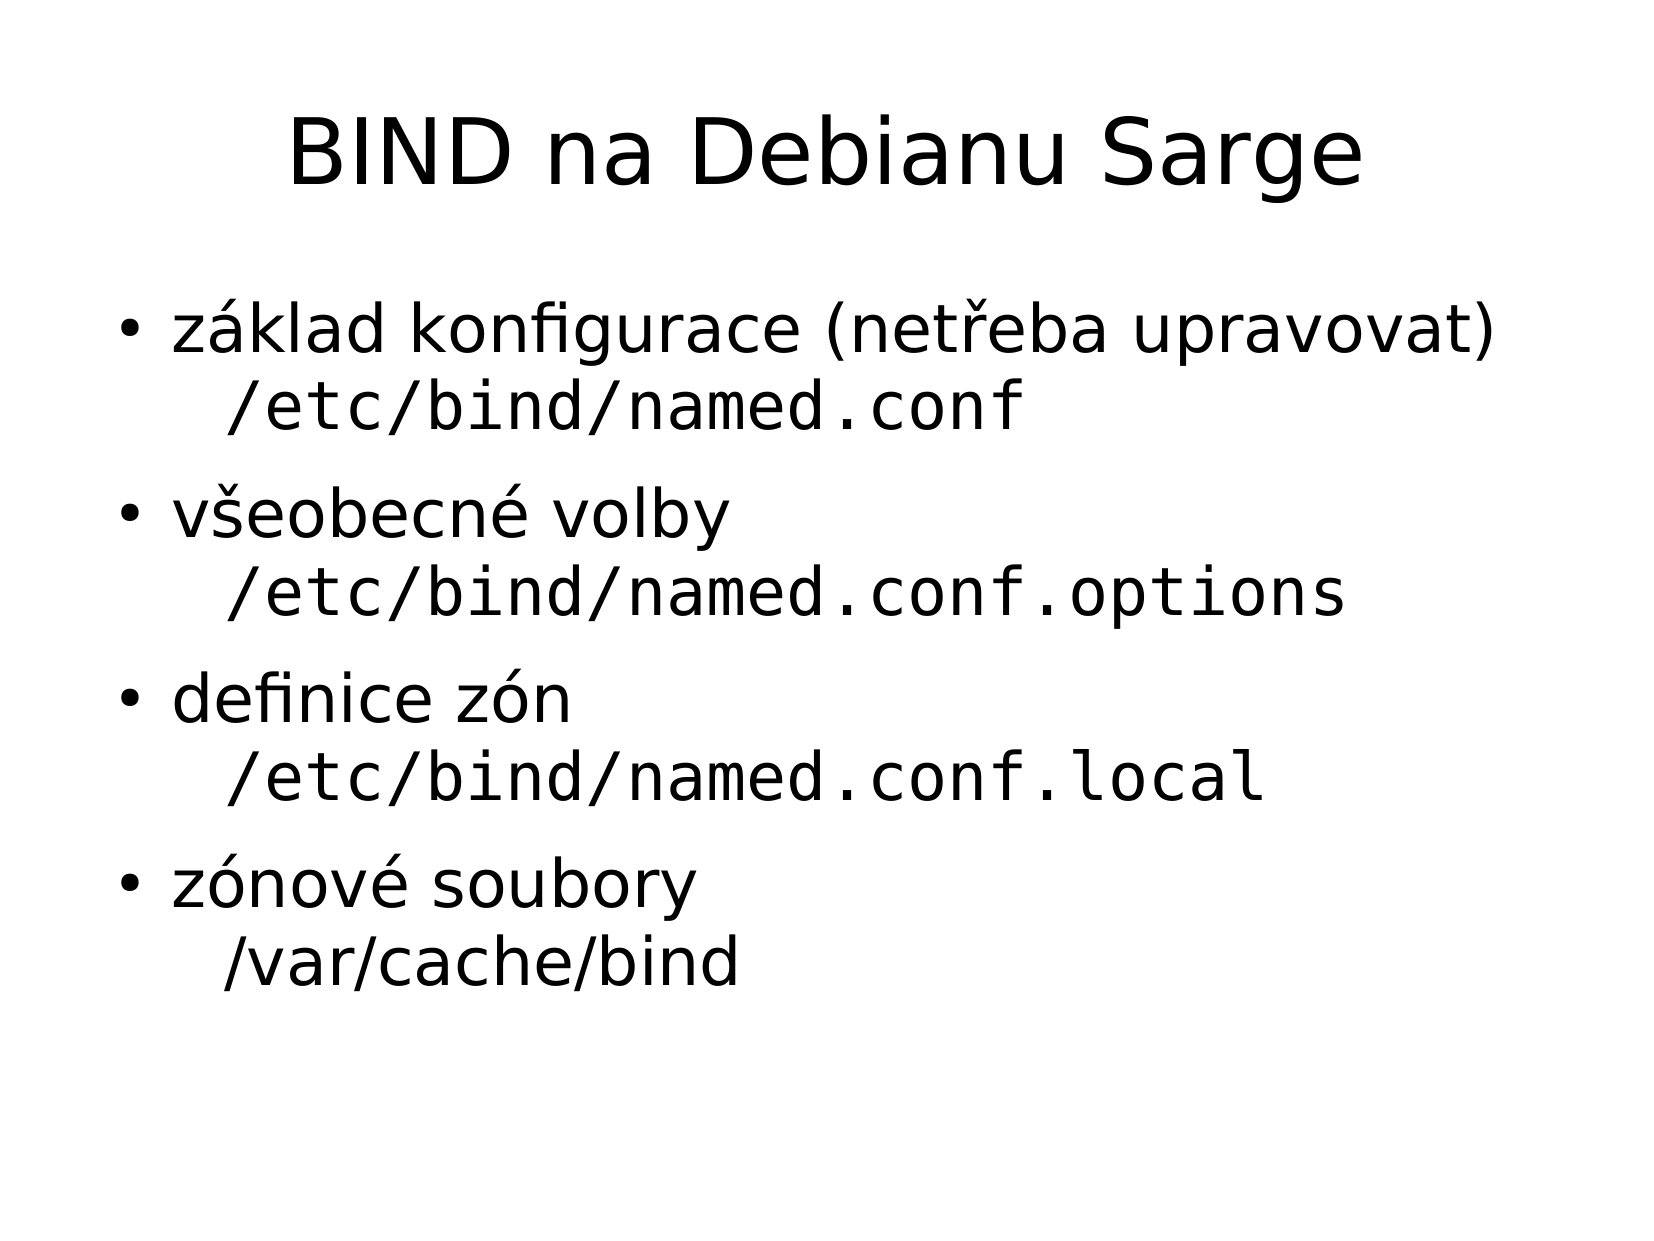

# BIND na Debianu Sarge
základ konfigurace (netřeba upravovat)
/etc/bind/named.conf
všeobecné volby
/etc/bind/named.conf.options
definice zón
/etc/bind/named.conf.local
zónové soubory
/var/cache/bind